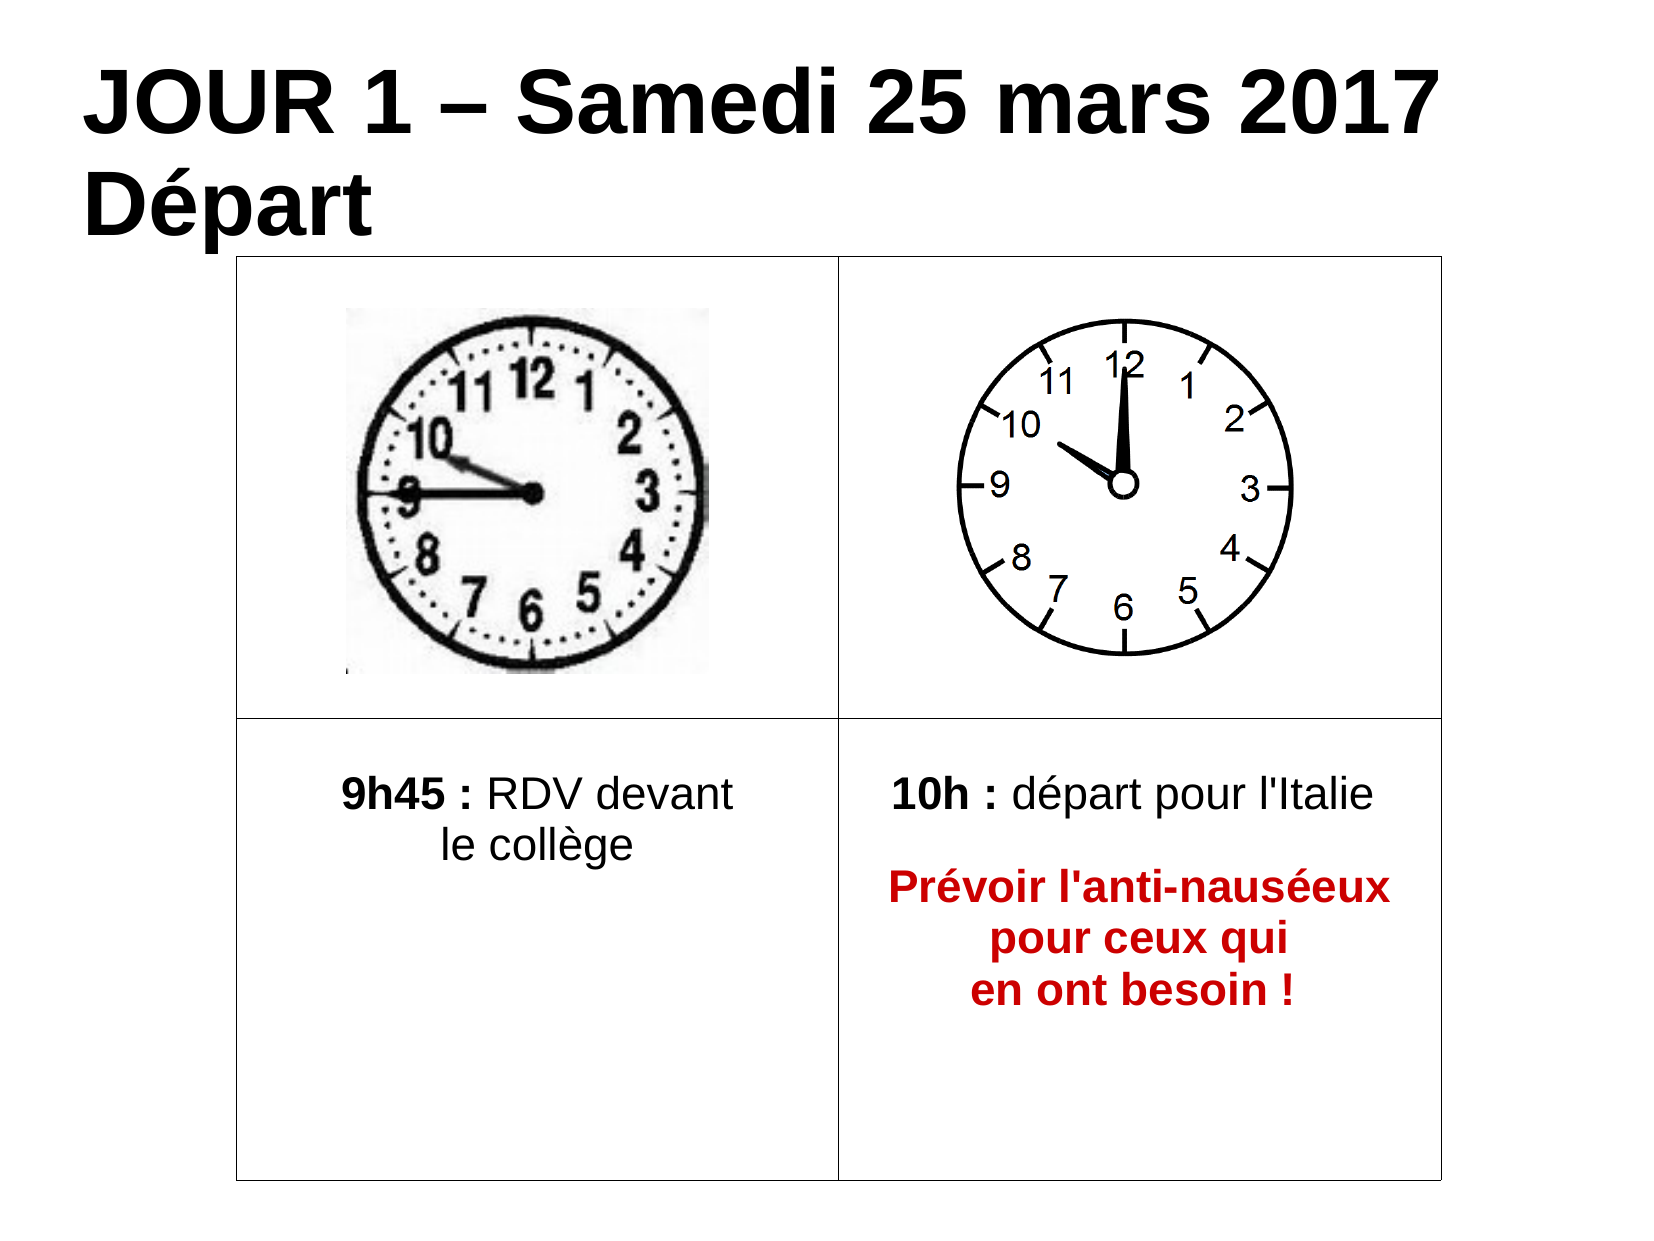

# JOUR 1 – Samedi 25 mars 2017 Départ
| | |
| --- | --- |
| 9h45 : RDV devant le collège | 10h : départ pour l'Italie Prévoir l'anti-nauséeux pour ceux qui en ont besoin ! |